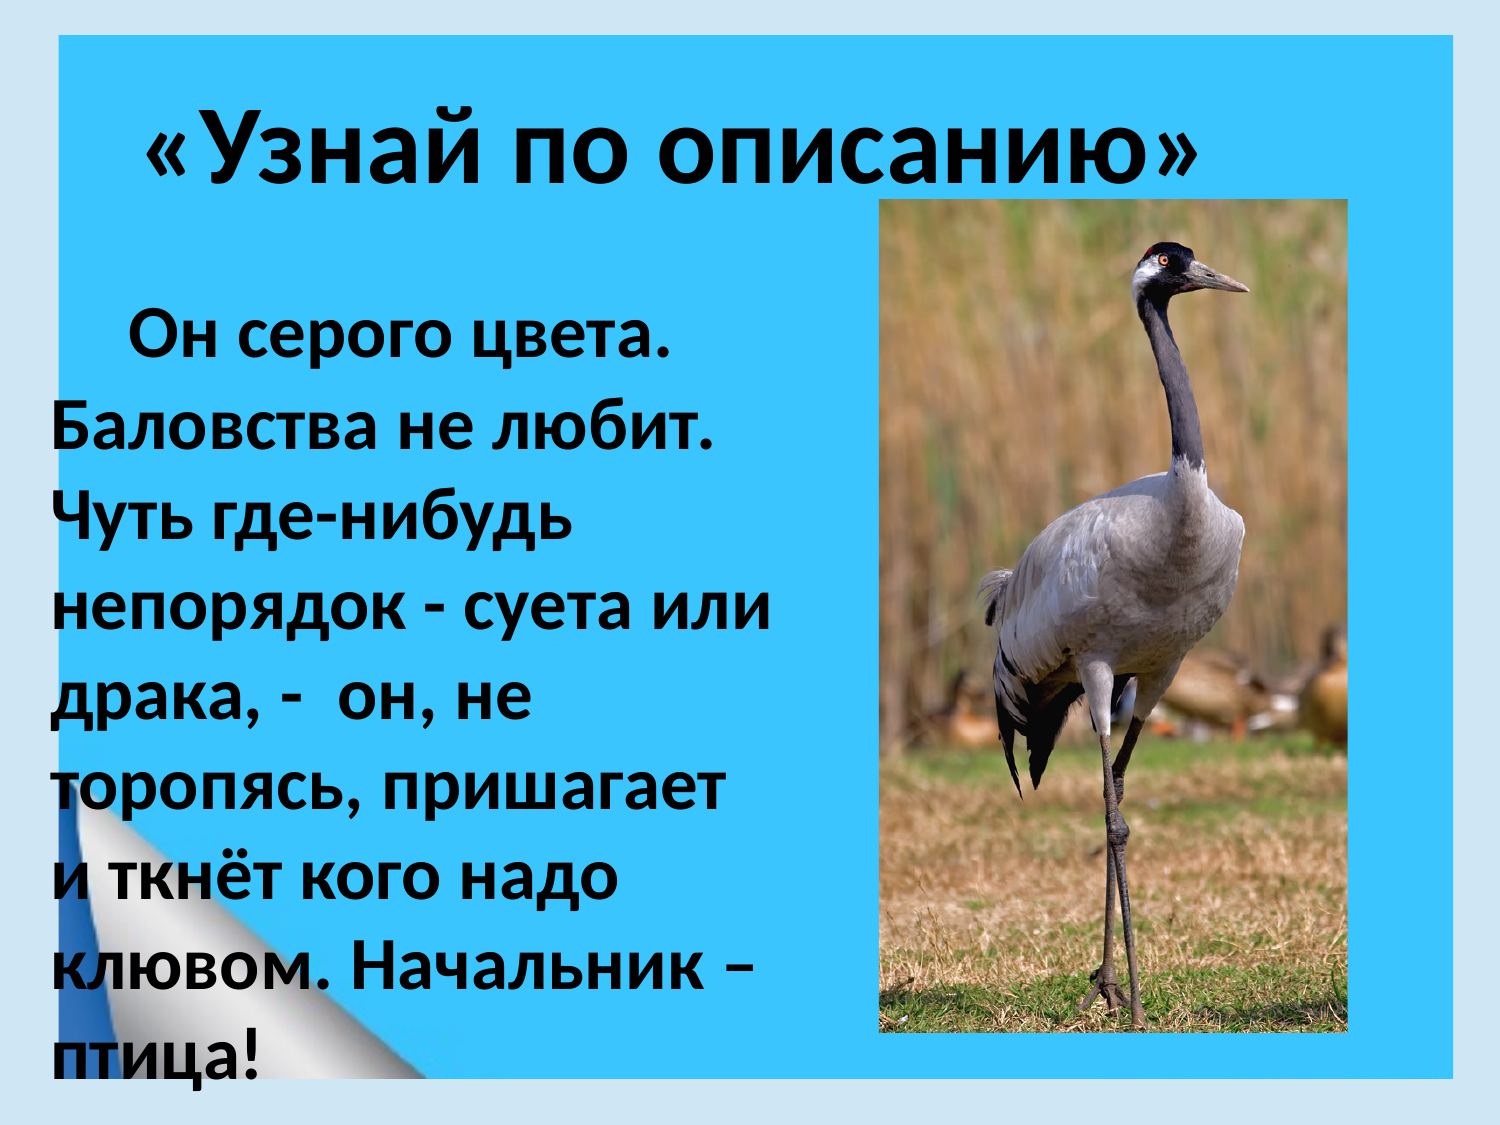

«Узнай по описанию»
#
 Он серого цвета. Баловства не любит. Чуть где-нибудь непорядок - суета или драка, - он, не торопясь, пришагает и ткнёт кого надо клювом. Начальник – птица!